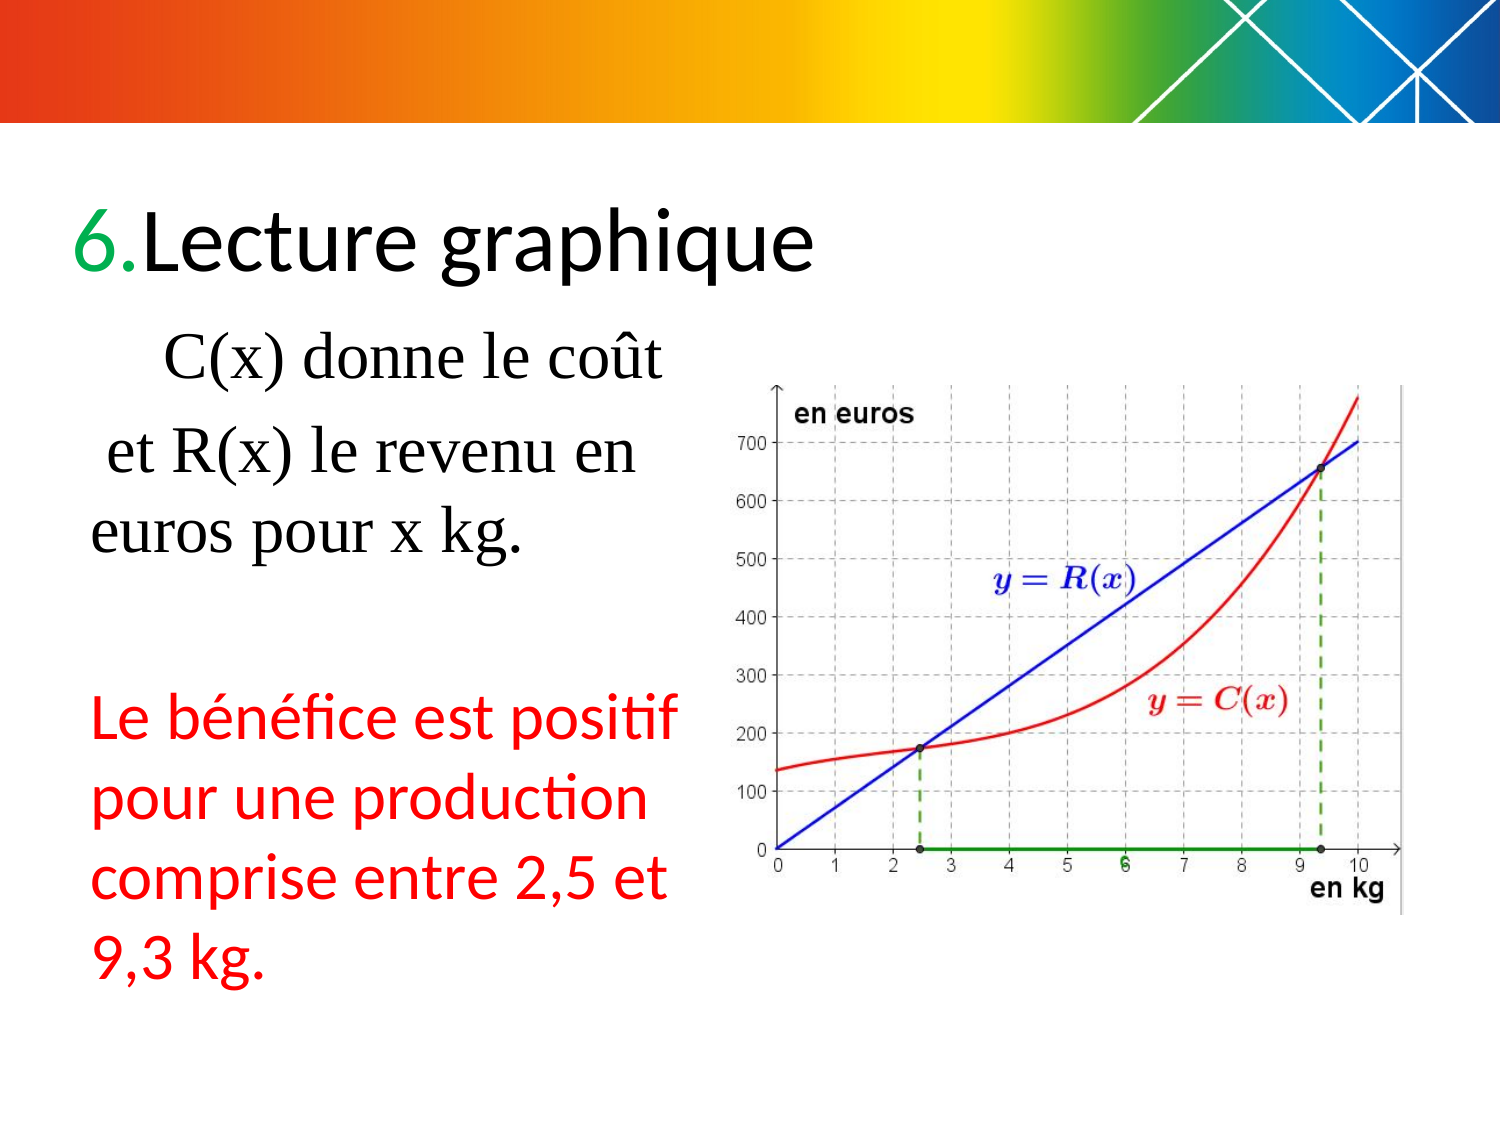

# 6.Lecture graphique
	C(x) donne le coût
 et R(x) le revenu en euros pour x kg.
Le bénéfice est positif pour une production comprise entre 2,5 et 9,3 kg.